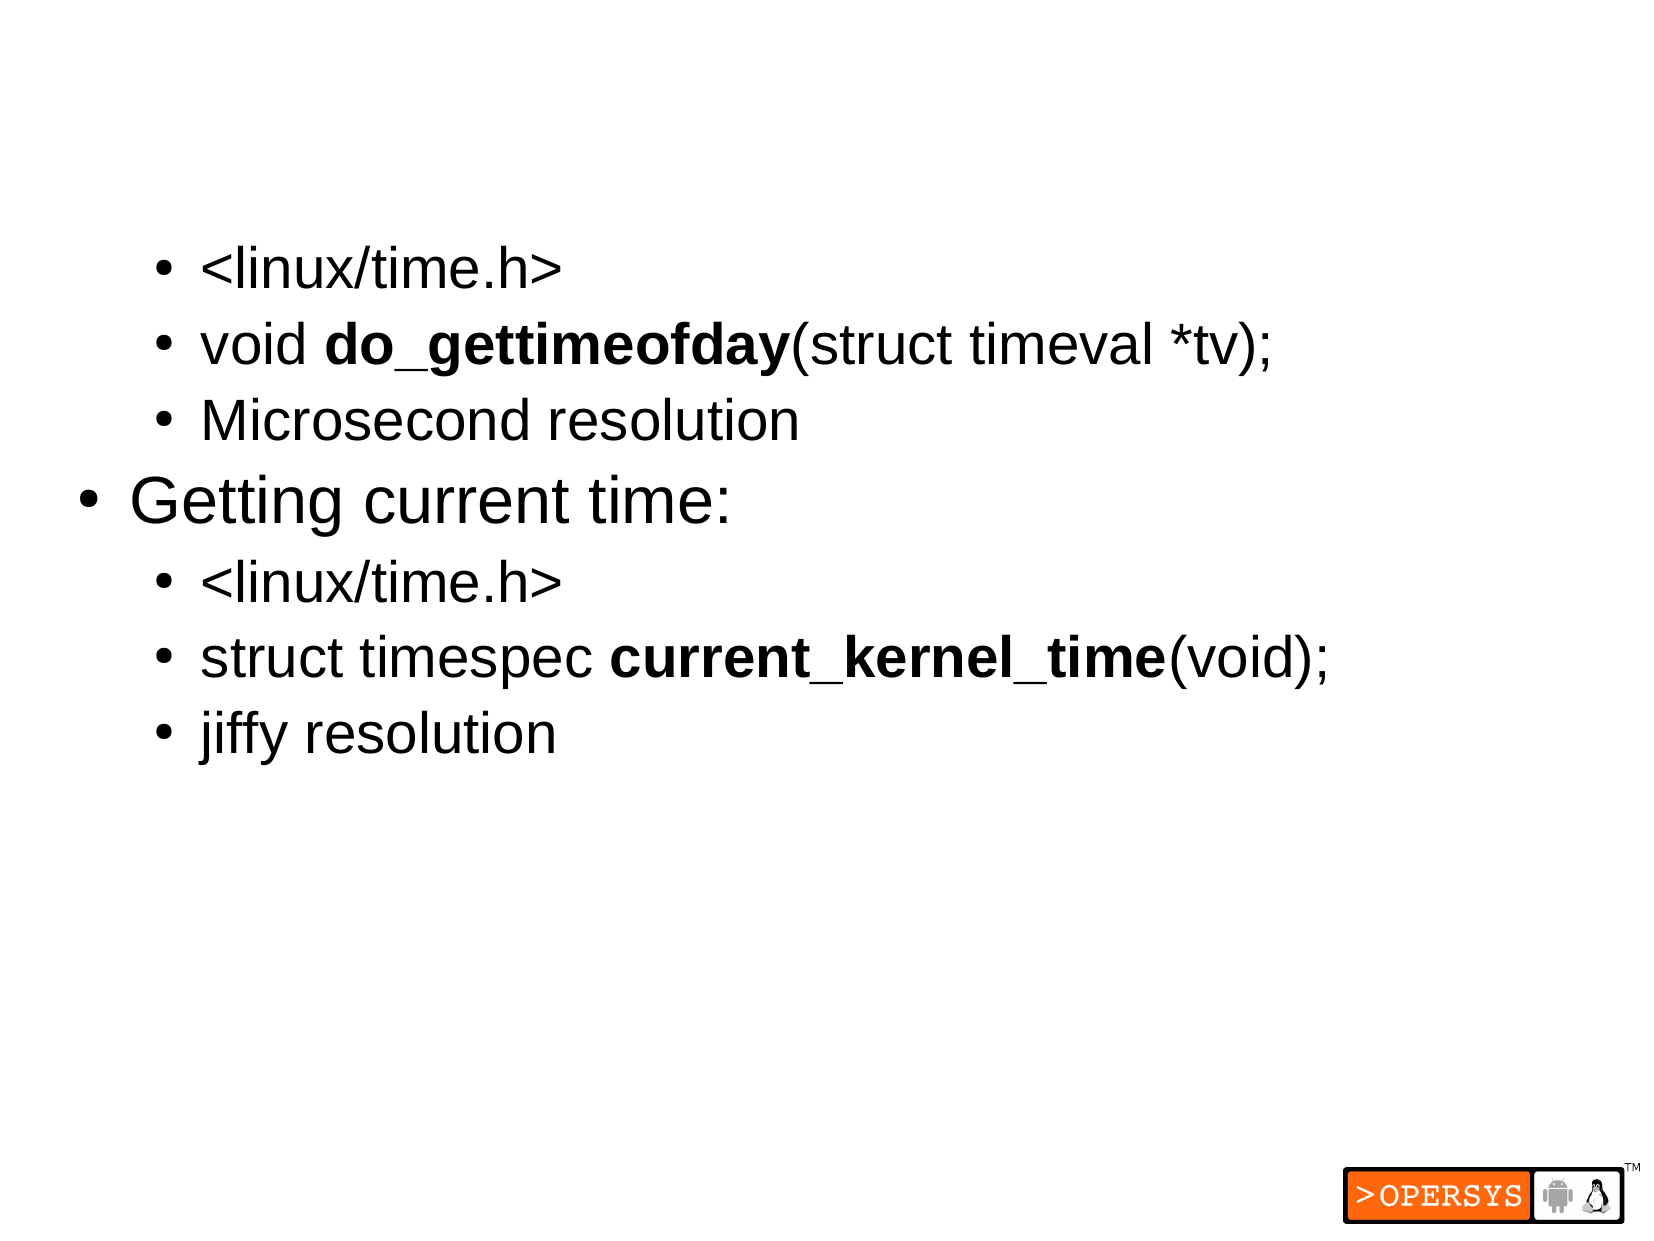

# <linux/time.h>
void do_gettimeofday(struct timeval *tv);
Microsecond resolution
Getting current time:
<linux/time.h>
struct timespec current_kernel_time(void);
jiffy resolution